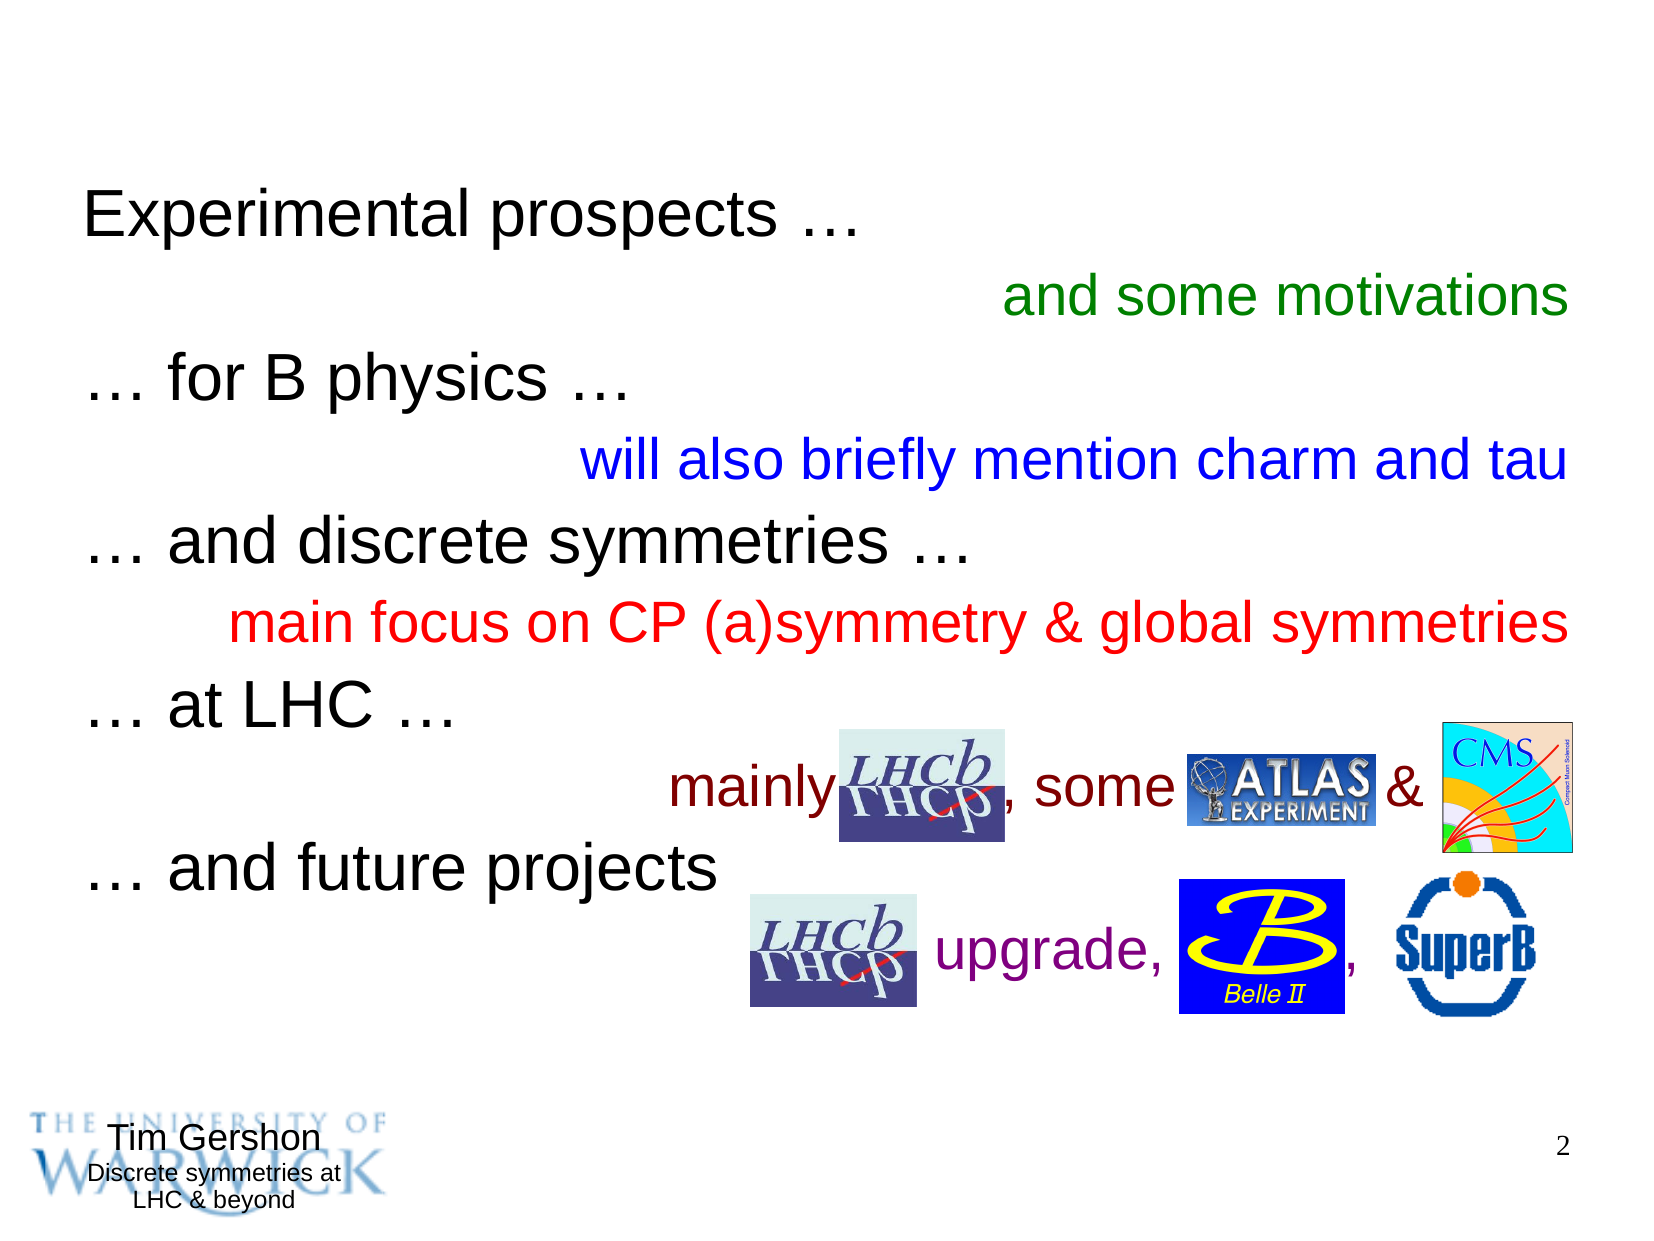

# Experimental prospects …
and some motivations
… for B physics …
will also briefly mention charm and tau
… and discrete symmetries …
main focus on CP (a)symmetry & global symmetries
… at LHC …
mainly LHCb, some ATLAS & CMS
… and future projects
LHCb upgrade, Belle2, SuperB
Tim Gershon
Discrete symmetries at LHC & beyond
2